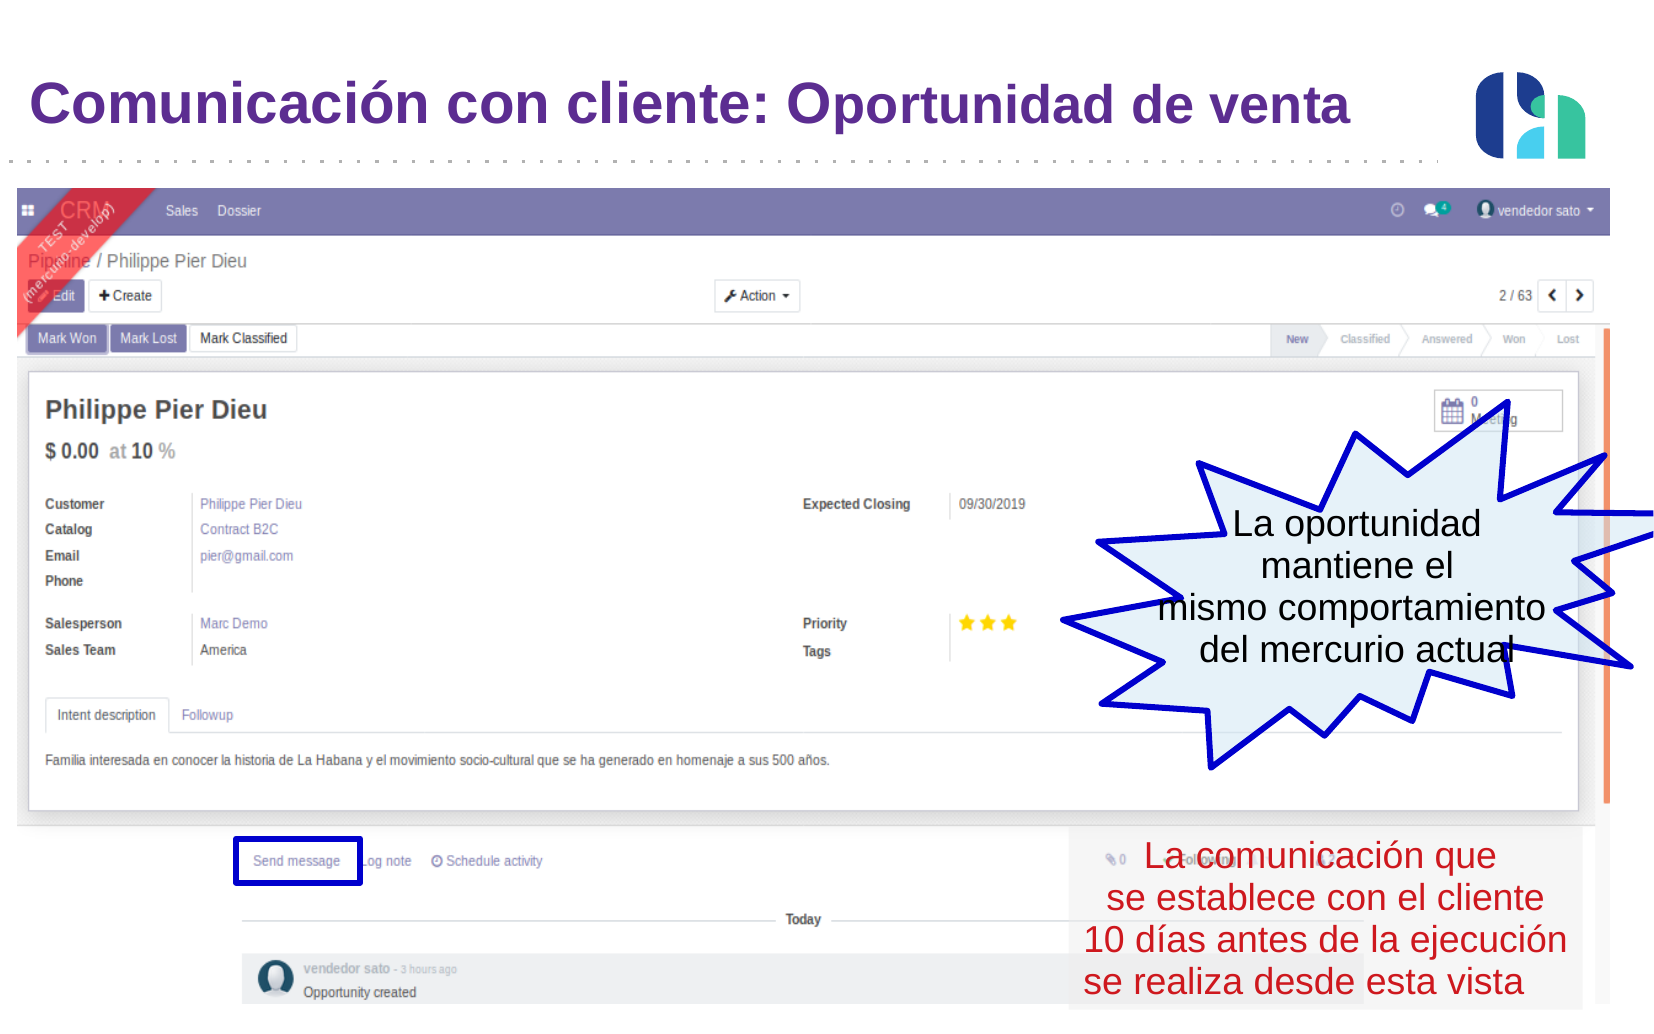

Comunicación con cliente: Oportunidad de venta
La oportunidad
 mantiene el
mismo comportamiento
del mercurio actual
La comunicación que
se establece con el cliente
10 días antes de la ejecución
se realiza desde esta vista
32